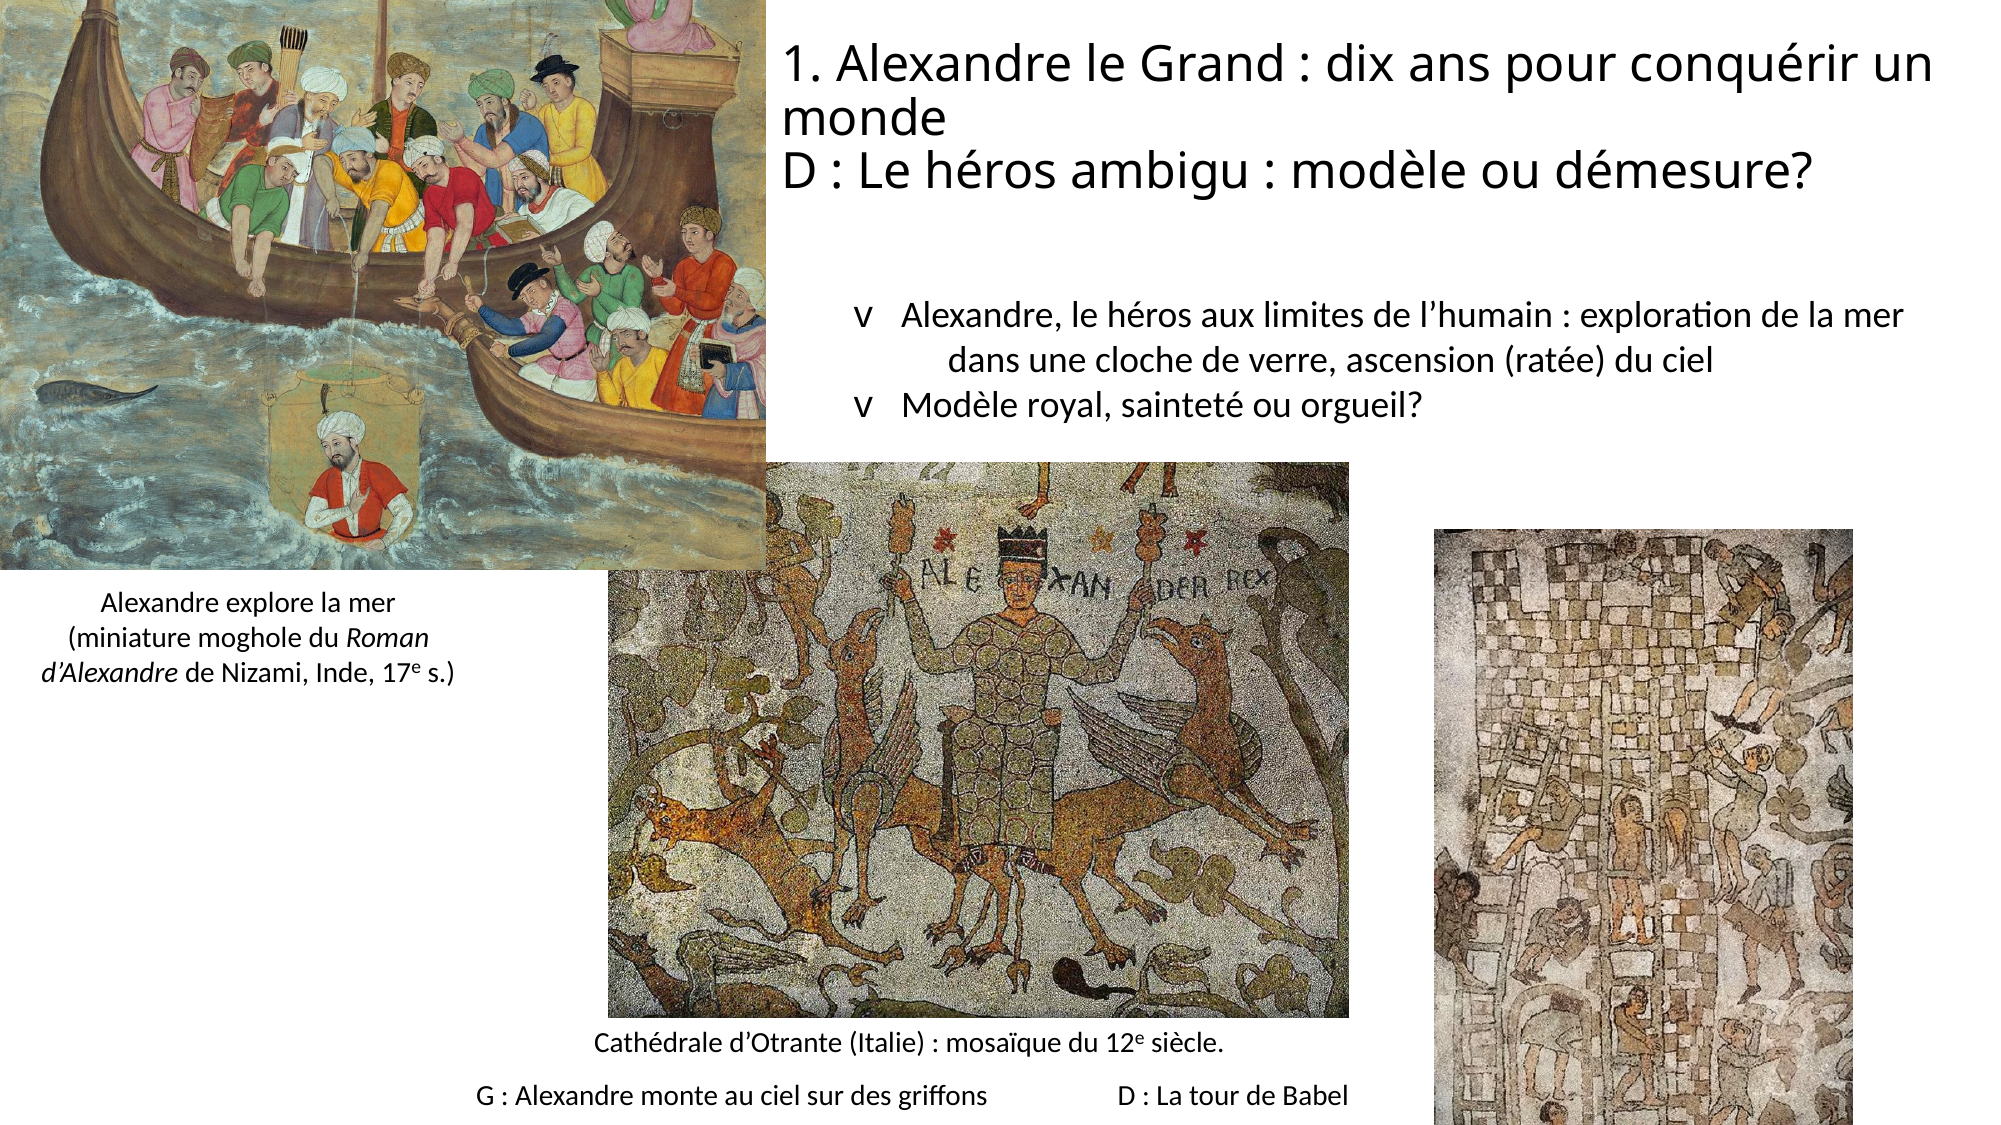

# 1. Alexandre le Grand : dix ans pour conquérir un monde D : Le héros ambigu : modèle ou démesure?
Alexandre, le héros aux limites de l’humain : exploration de la mer dans une cloche de verre, ascension (ratée) du ciel
Modèle royal, sainteté ou orgueil?
Alexandre explore la mer (miniature moghole du Roman d’Alexandre de Nizami, Inde, 17e s.)
Cathédrale d’Otrante (Italie) : mosaïque du 12e siècle.
G : Alexandre monte au ciel sur des griffons	 D : La tour de Babel